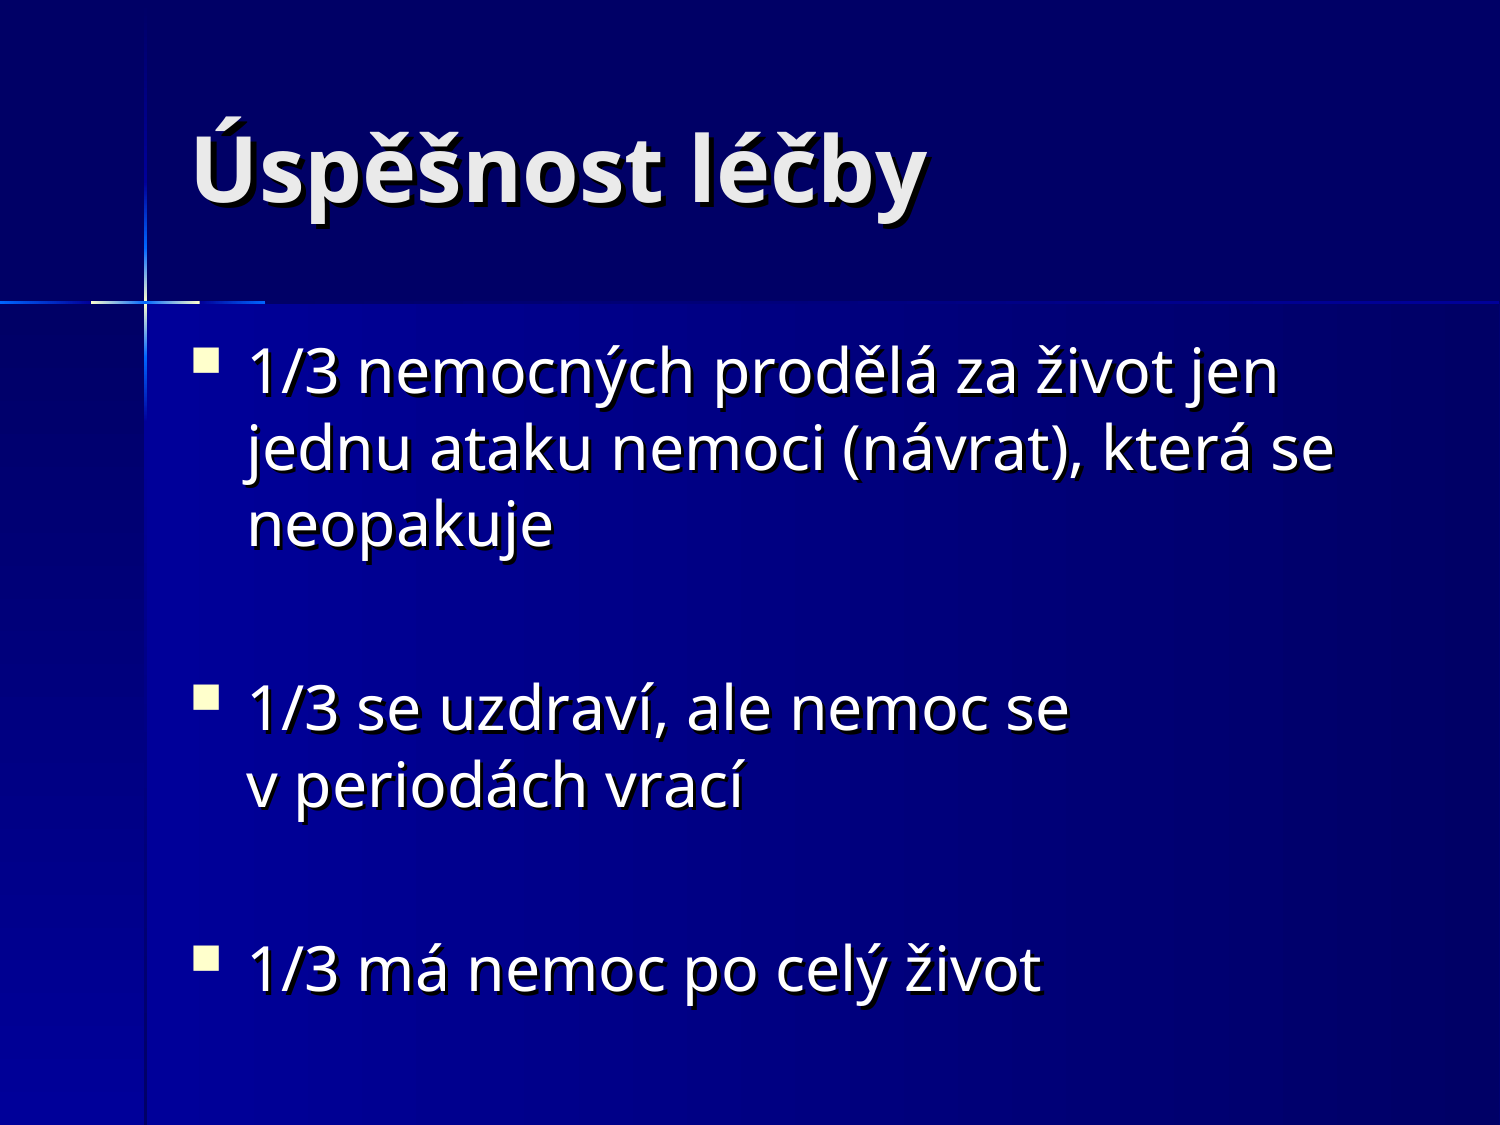

# Úspěšnost léčby
1/3 nemocných prodělá za život jen jednu ataku nemoci (návrat), která se neopakuje
1/3 se uzdraví, ale nemoc se
v periodách vrací
1/3 má nemoc po celý život